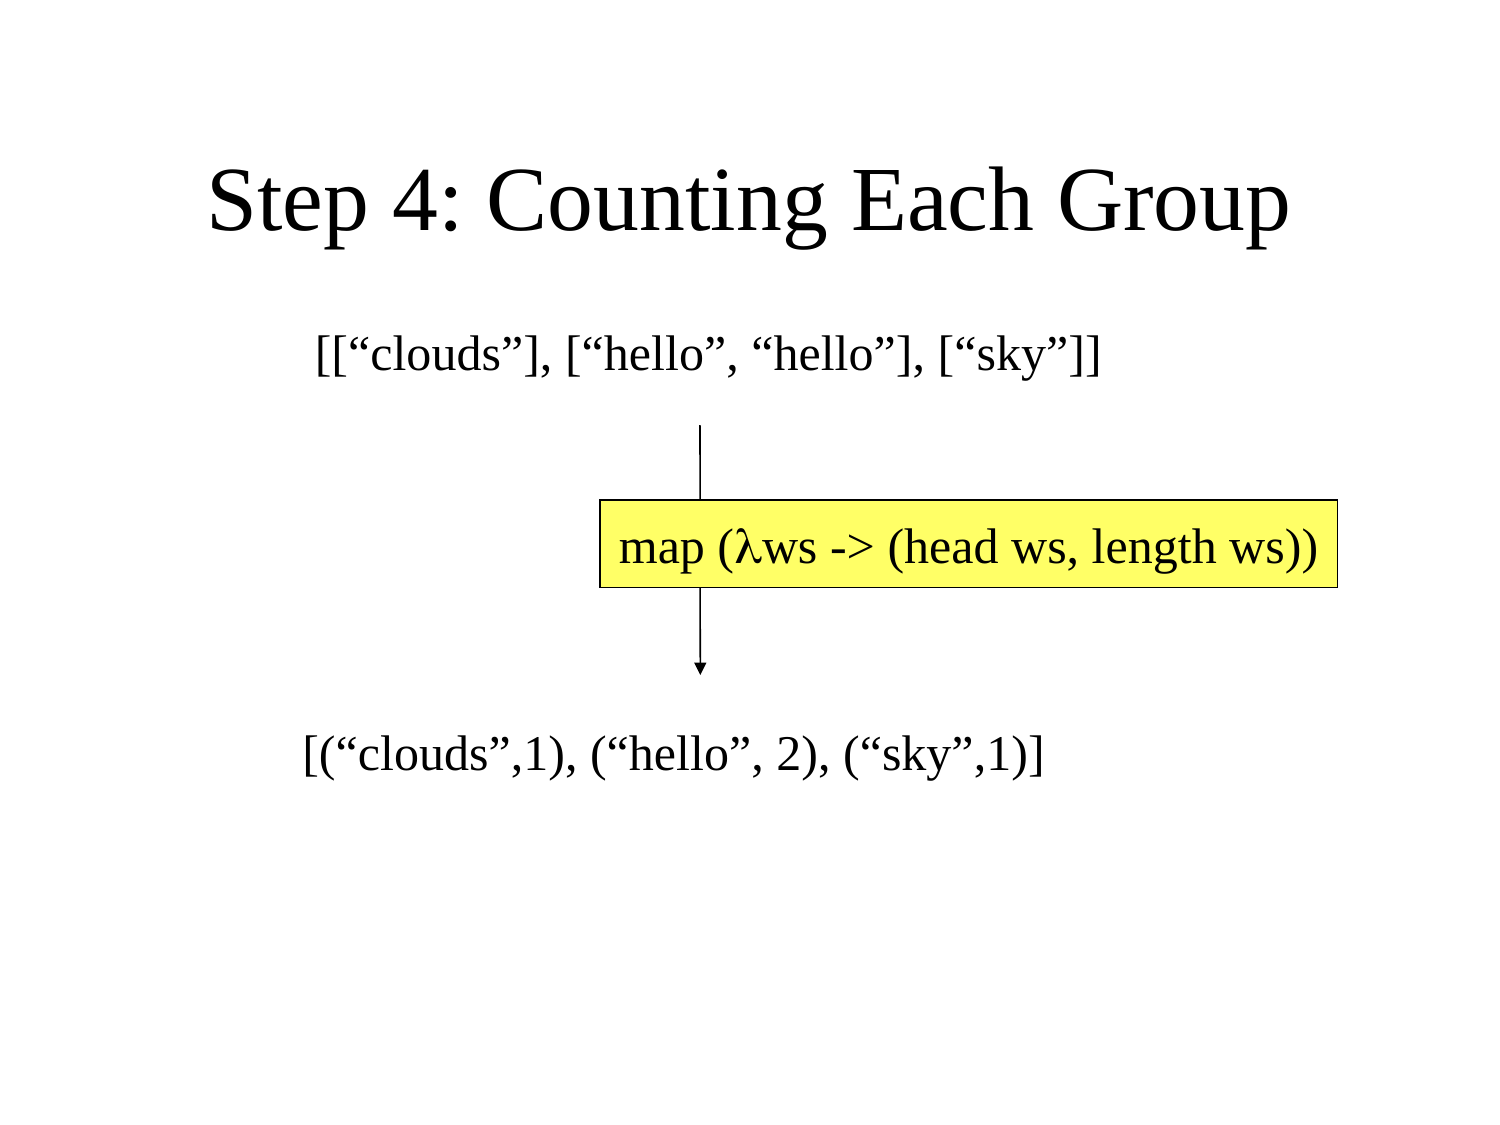

# Step 4: Counting Each Group
[[“clouds”], [“hello”, “hello”], [“sky”]]
map (ws -> (head ws, length ws))
[(“clouds”,1), (“hello”, 2), (“sky”,1)]